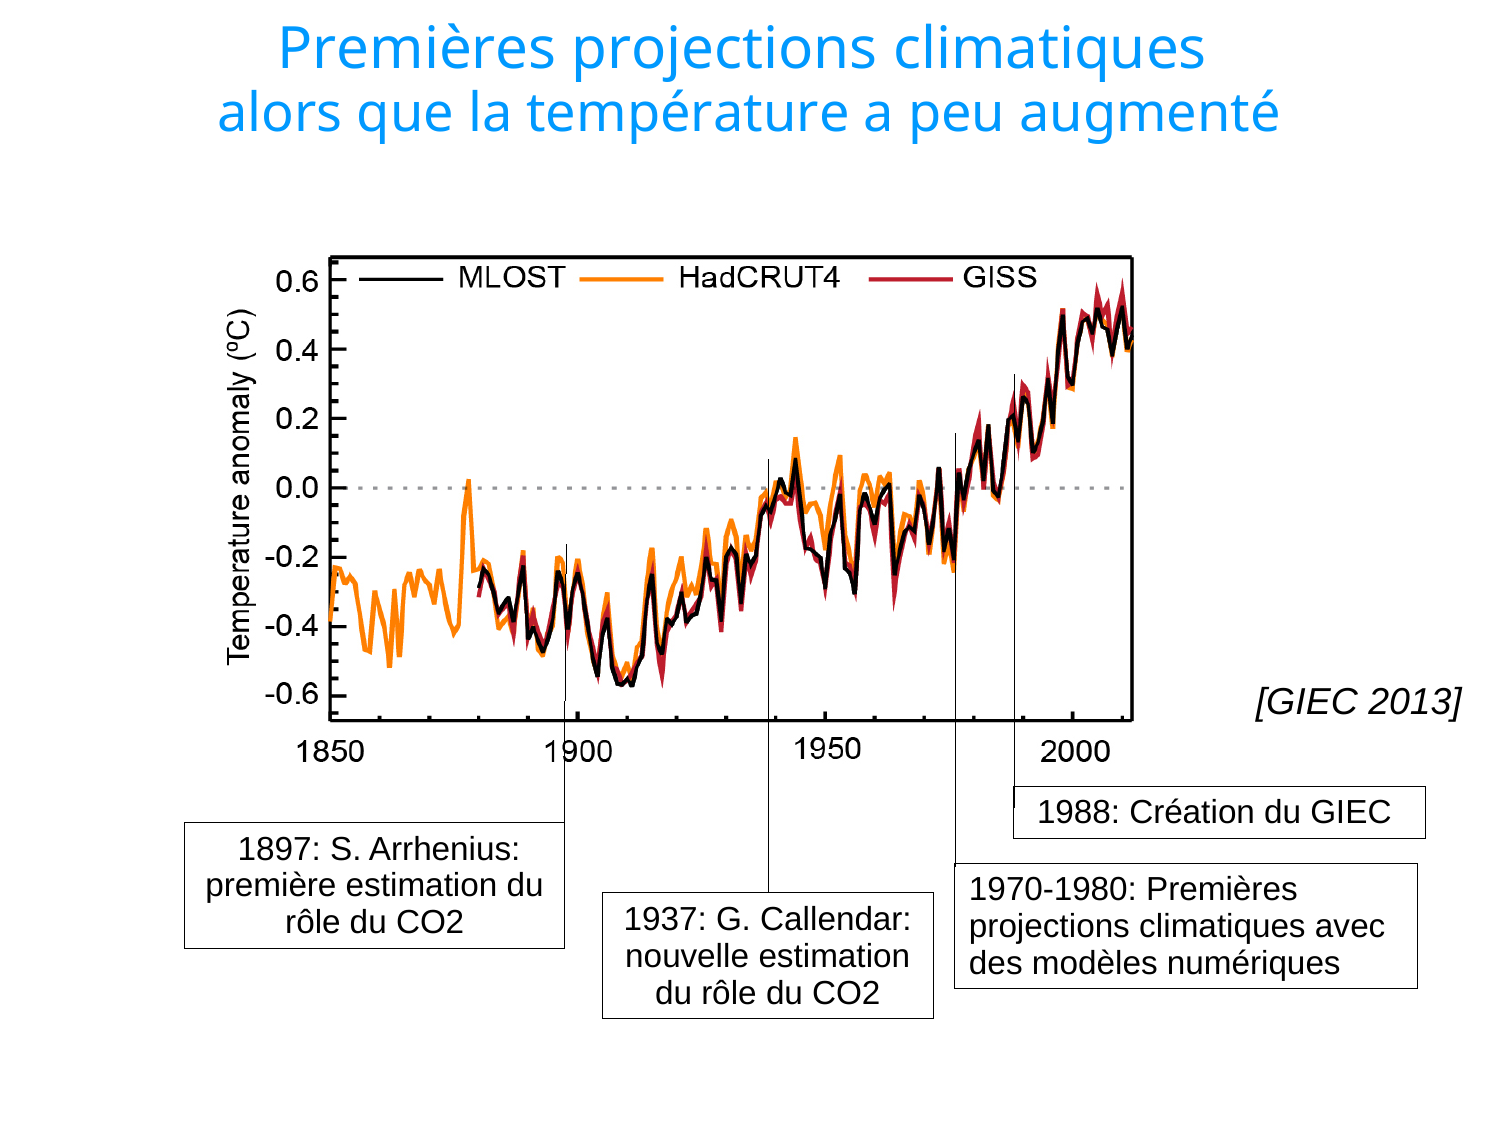

# Premières projections climatiques alors que la température a peu augmenté
[GIEC 2013]
 1988: Création du GIEC
 1897: S. Arrhenius: première estimation du rôle du CO2
1970-1980: Premières projections climatiques avec des modèles numériques
1937: G. Callendar: nouvelle estimation du rôle du CO2